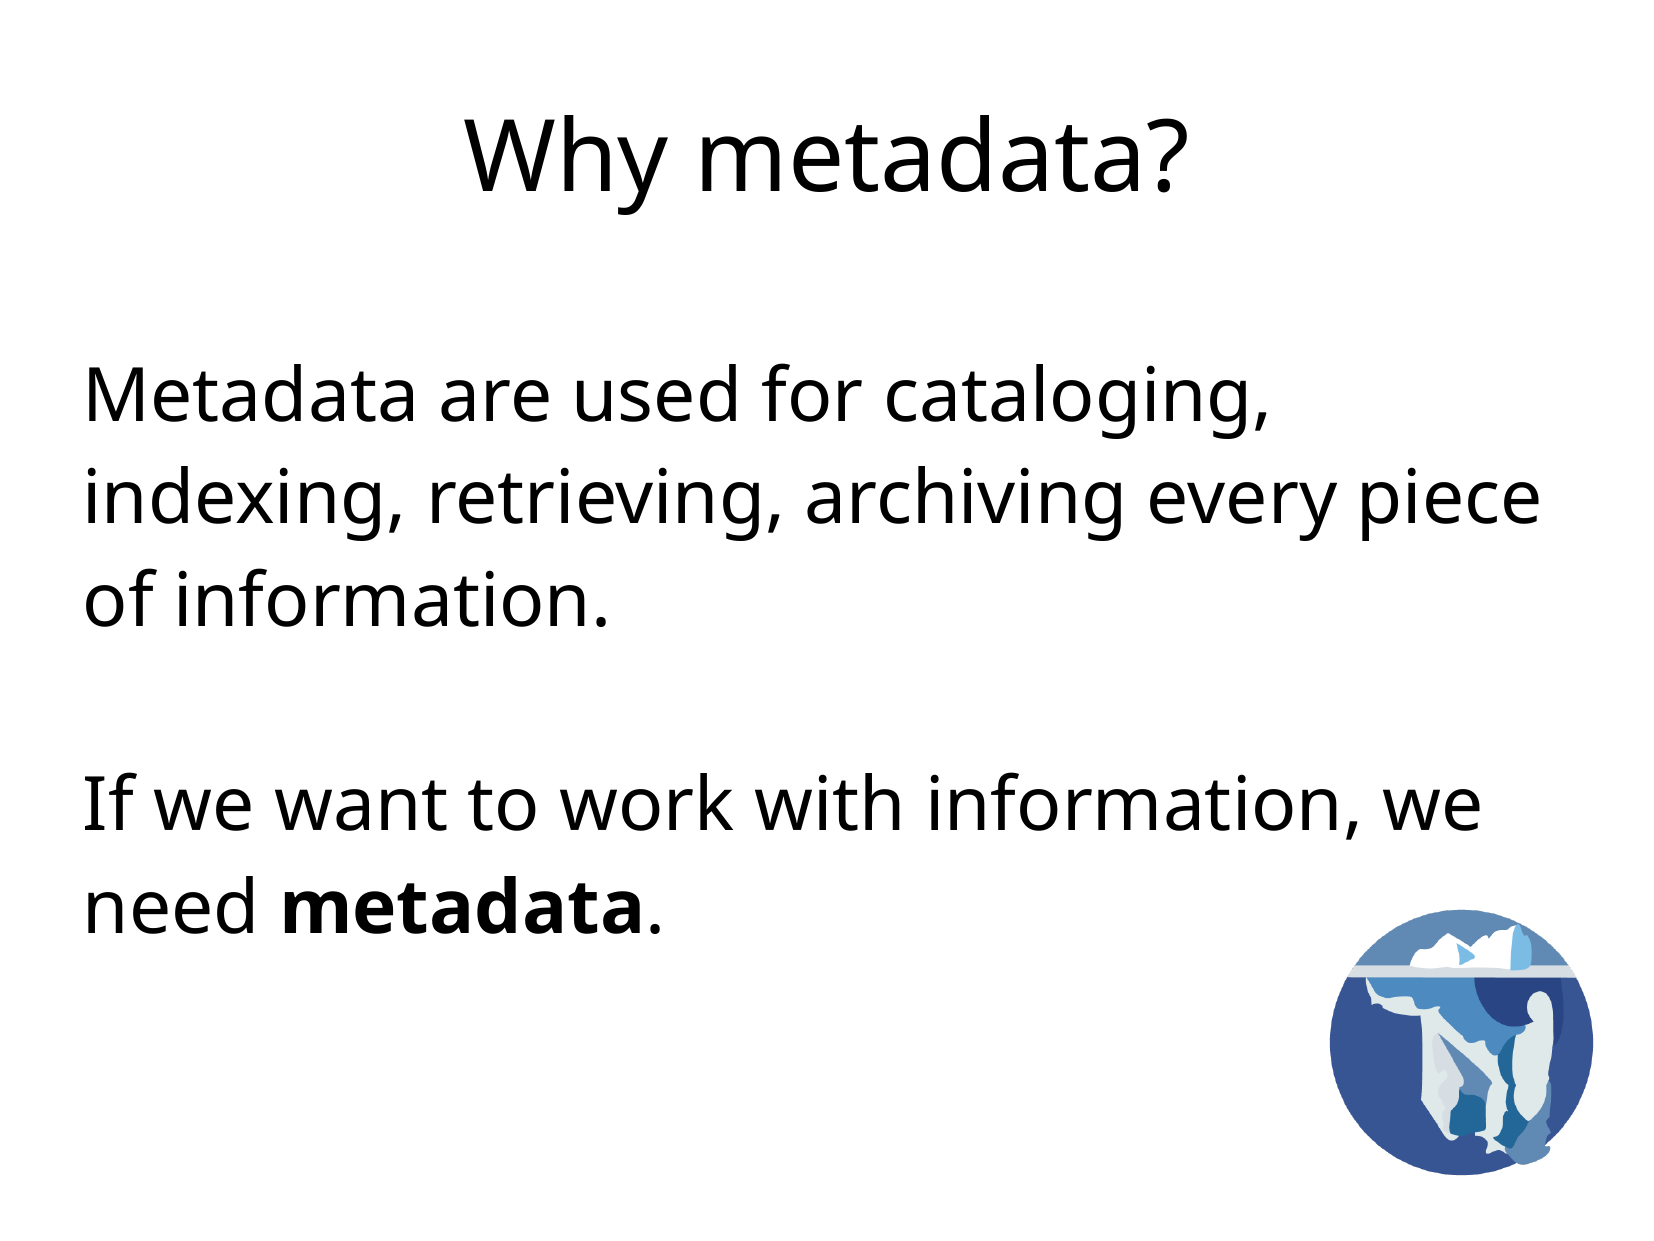

# Why metadata?
Metadata are used for cataloging, indexing, retrieving, archiving every piece of information.
If we want to work with information, we need metadata.